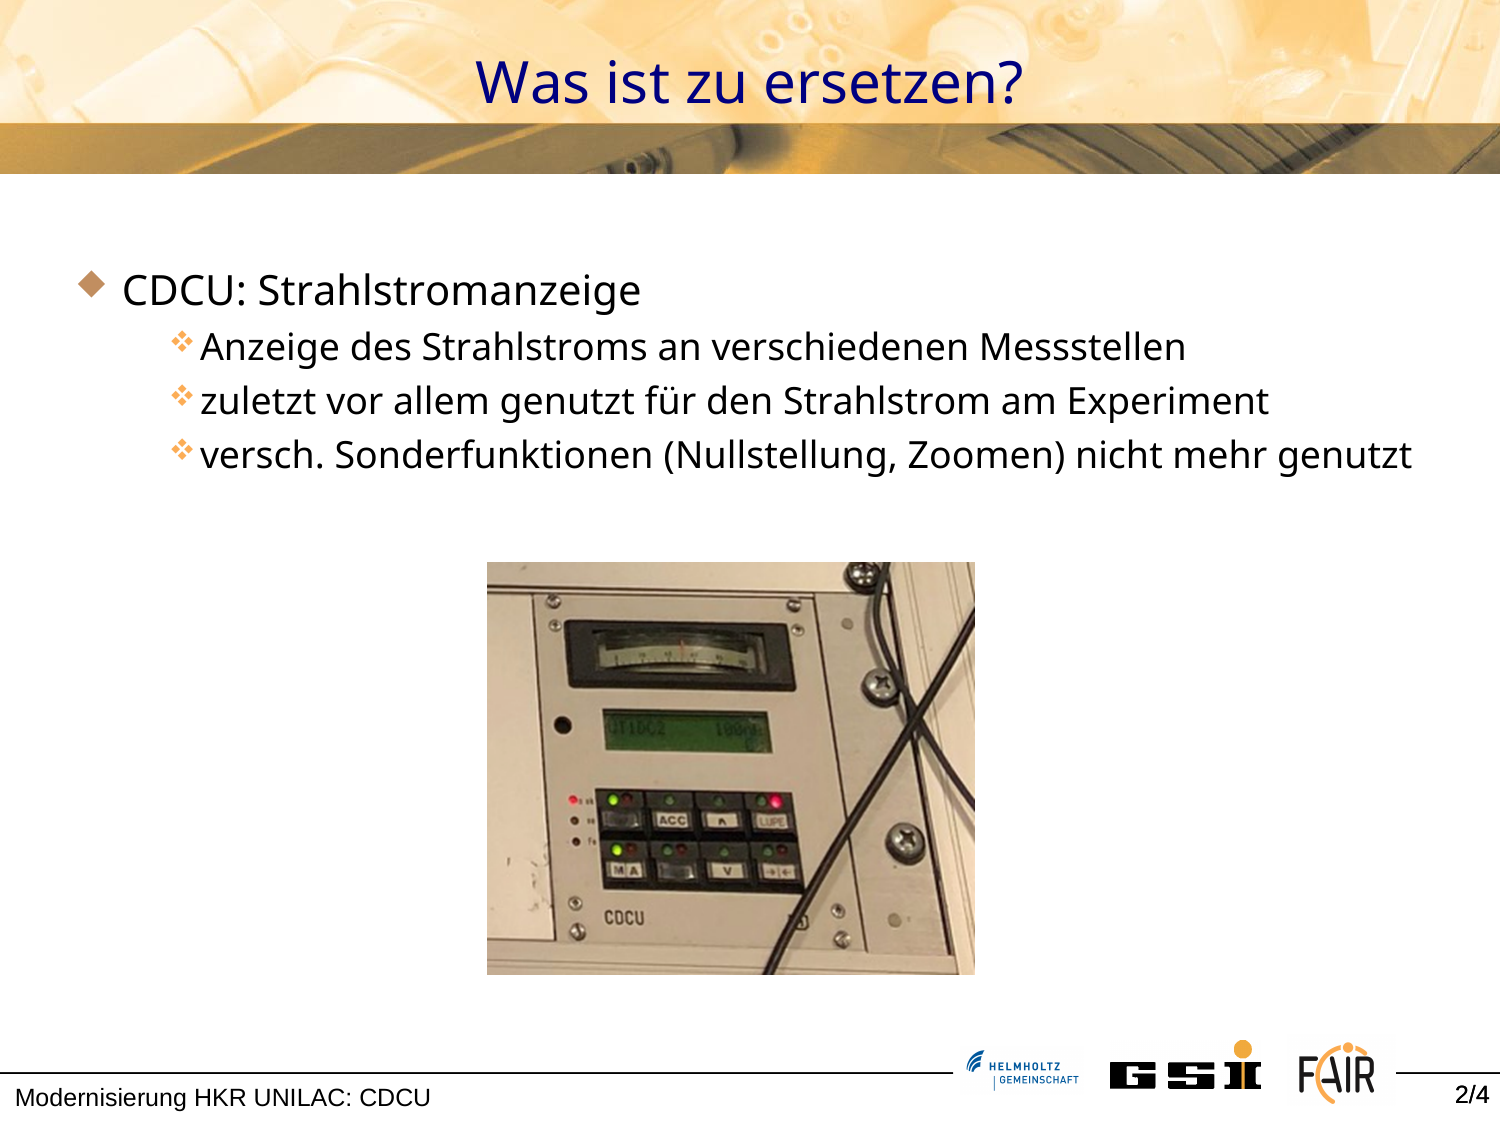

# Was ist zu ersetzen?
CDCU: Strahlstromanzeige
Anzeige des Strahlstroms an verschiedenen Messstellen
zuletzt vor allem genutzt für den Strahlstrom am Experiment
versch. Sonderfunktionen (Nullstellung, Zoomen) nicht mehr genutzt
2